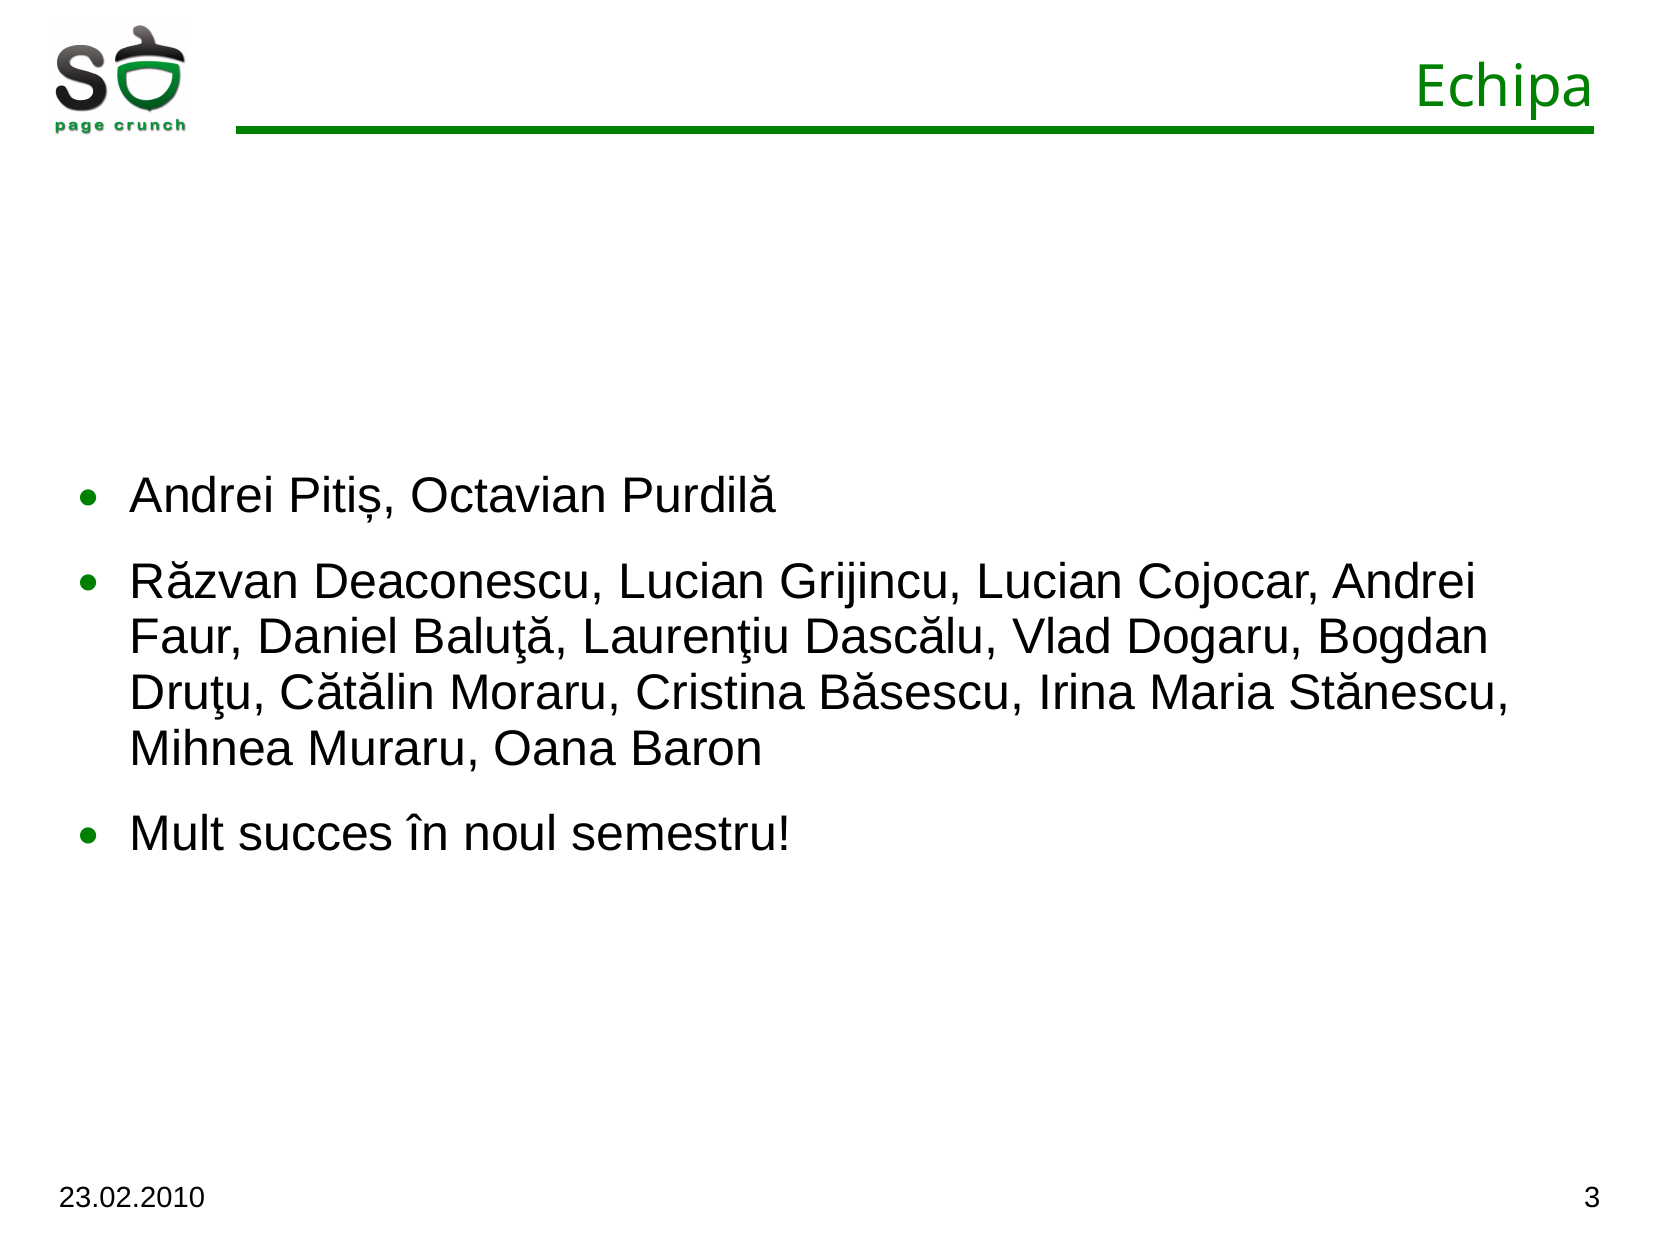

# Echipa
Andrei Pitiș, Octavian Purdilă
Răzvan Deaconescu, Lucian Grijincu, Lucian Cojocar, Andrei Faur, Daniel Baluţă, Laurenţiu Dascălu, Vlad Dogaru, Bogdan Druţu, Cătălin Moraru, Cristina Băsescu, Irina Maria Stănescu, Mihnea Muraru, Oana Baron
Mult succes în noul semestru!
23.02.2010
3